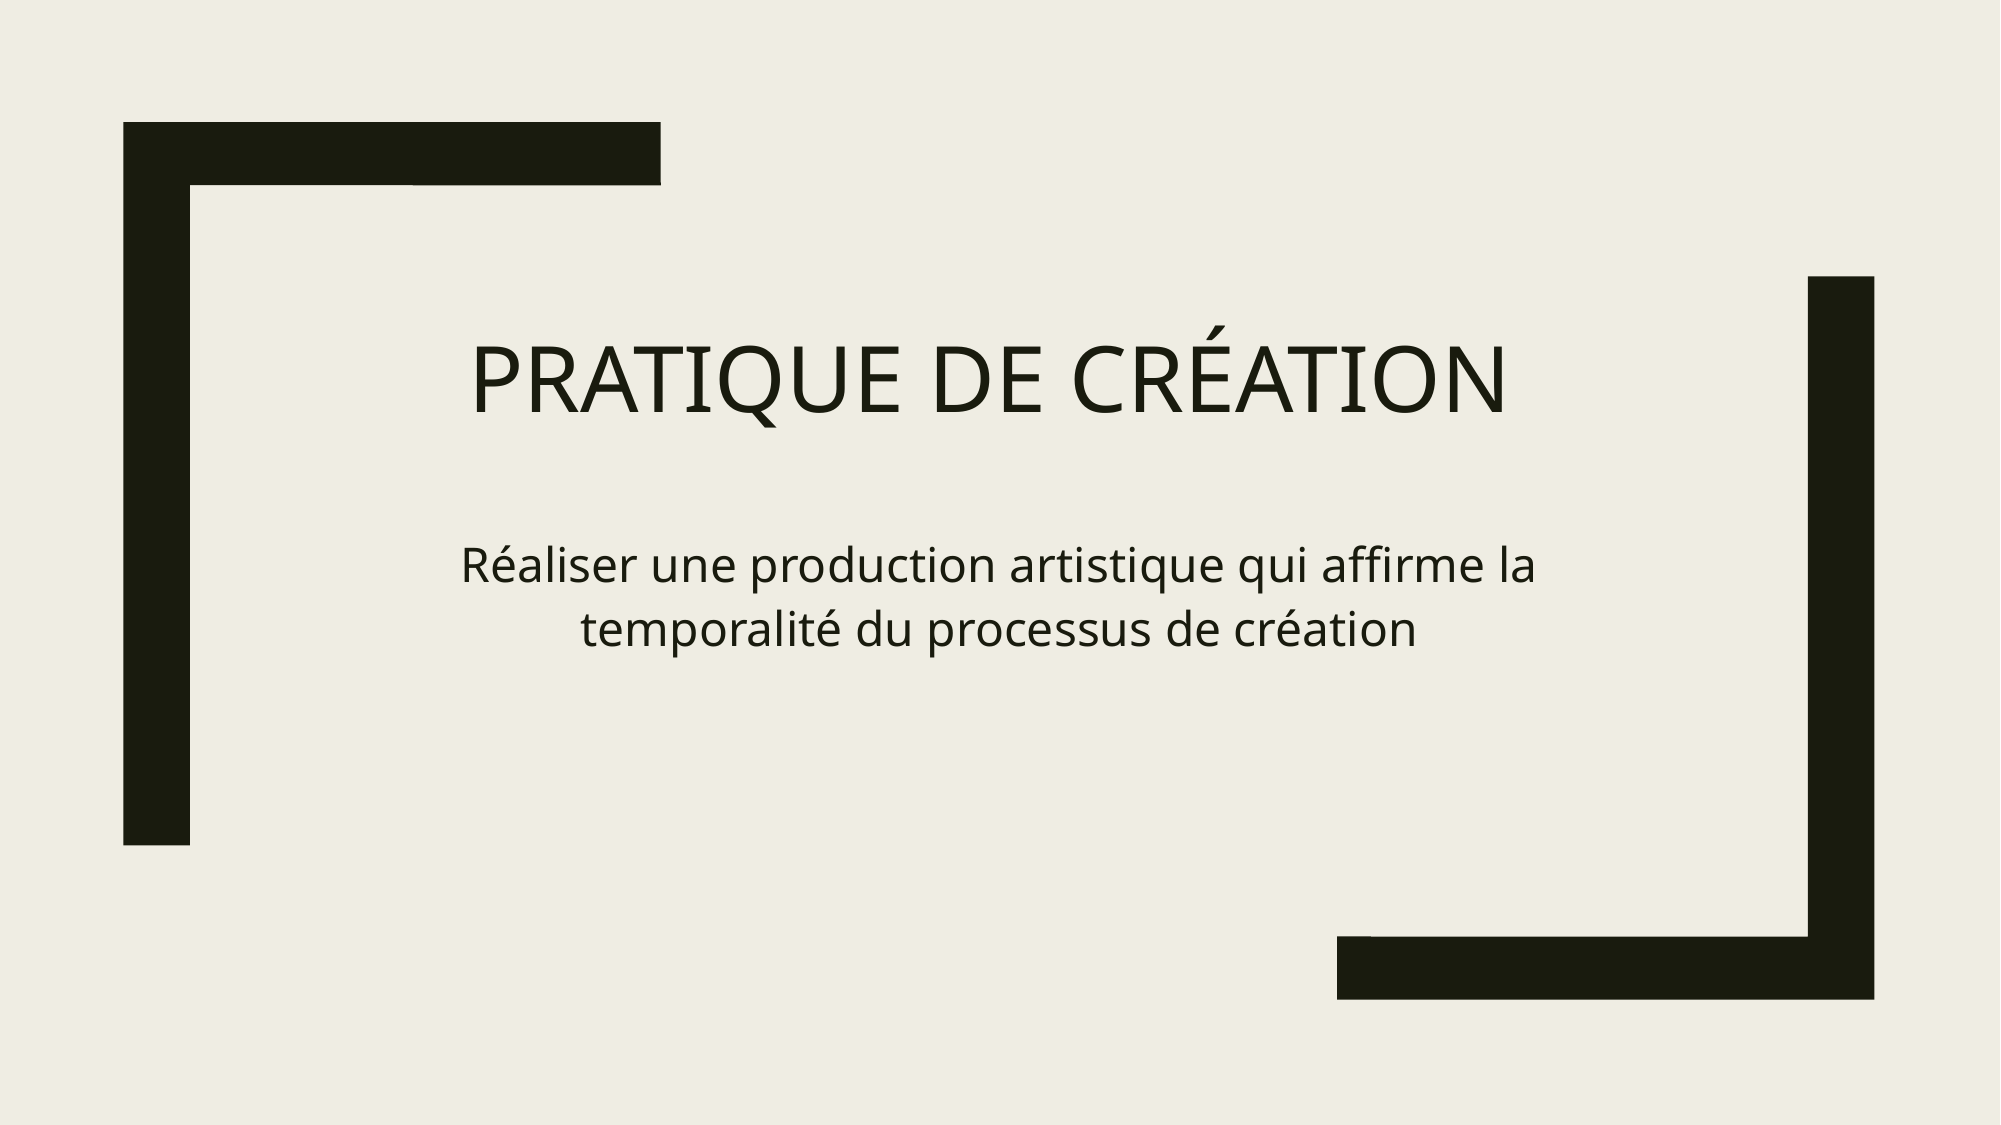

# Pratique de création
Réaliser une production artistique qui affirme la temporalité du processus de création